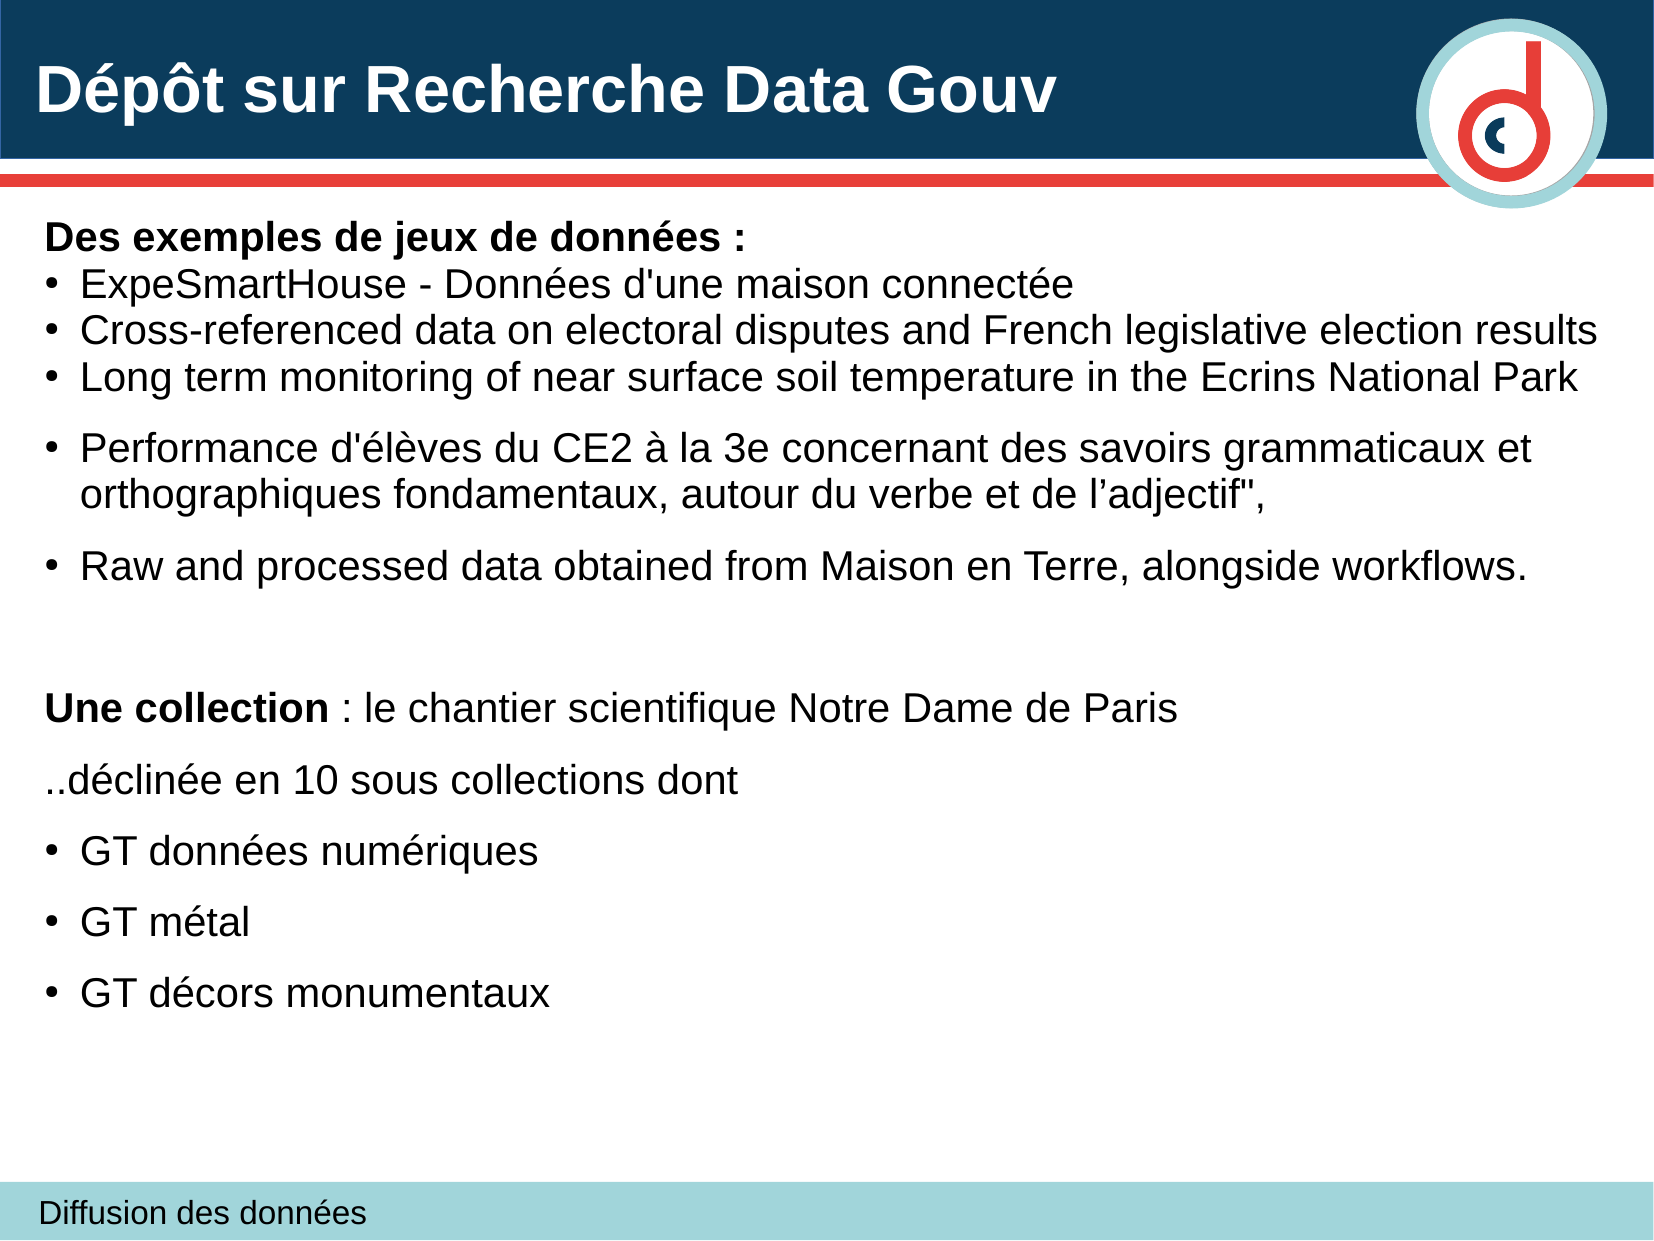

# Dépôt sur Recherche Data Gouv
Des exemples de jeux de données :
ExpeSmartHouse - Données d'une maison connectée
Cross-referenced data on electoral disputes and French legislative election results
Long term monitoring of near surface soil temperature in the Ecrins National Park
Performance d'élèves du CE2 à la 3e concernant des savoirs grammaticaux et orthographiques fondamentaux, autour du verbe et de l’adjectif",
Raw and processed data obtained from Maison en Terre, alongside workflows.
Une collection : le chantier scientifique Notre Dame de Paris
..déclinée en 10 sous collections dont
GT données numériques
GT métal
GT décors monumentaux
Diffusion des données